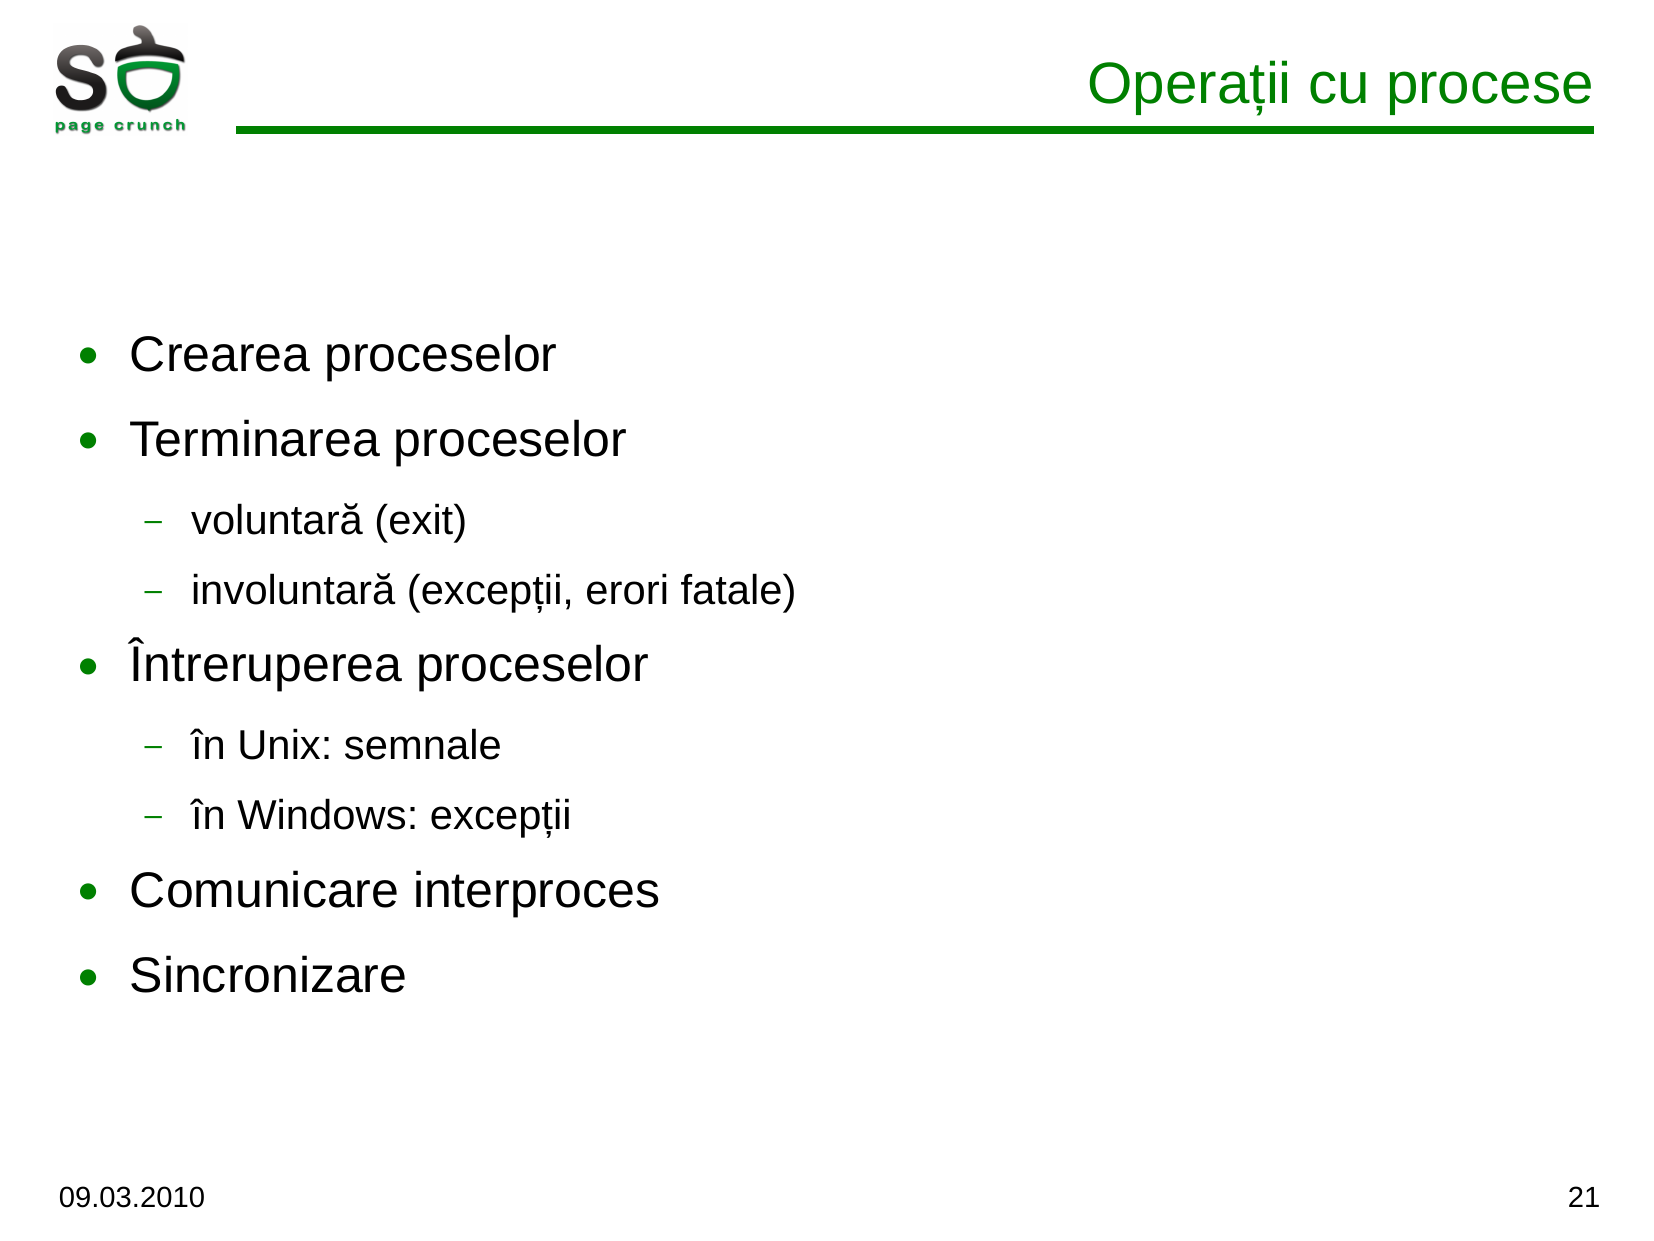

# Operații cu procese
Crearea proceselor
Terminarea proceselor
voluntară (exit)
involuntară (excepții, erori fatale)
Întreruperea proceselor
în Unix: semnale
în Windows: excepții
Comunicare interproces
Sincronizare
09.03.2010
21